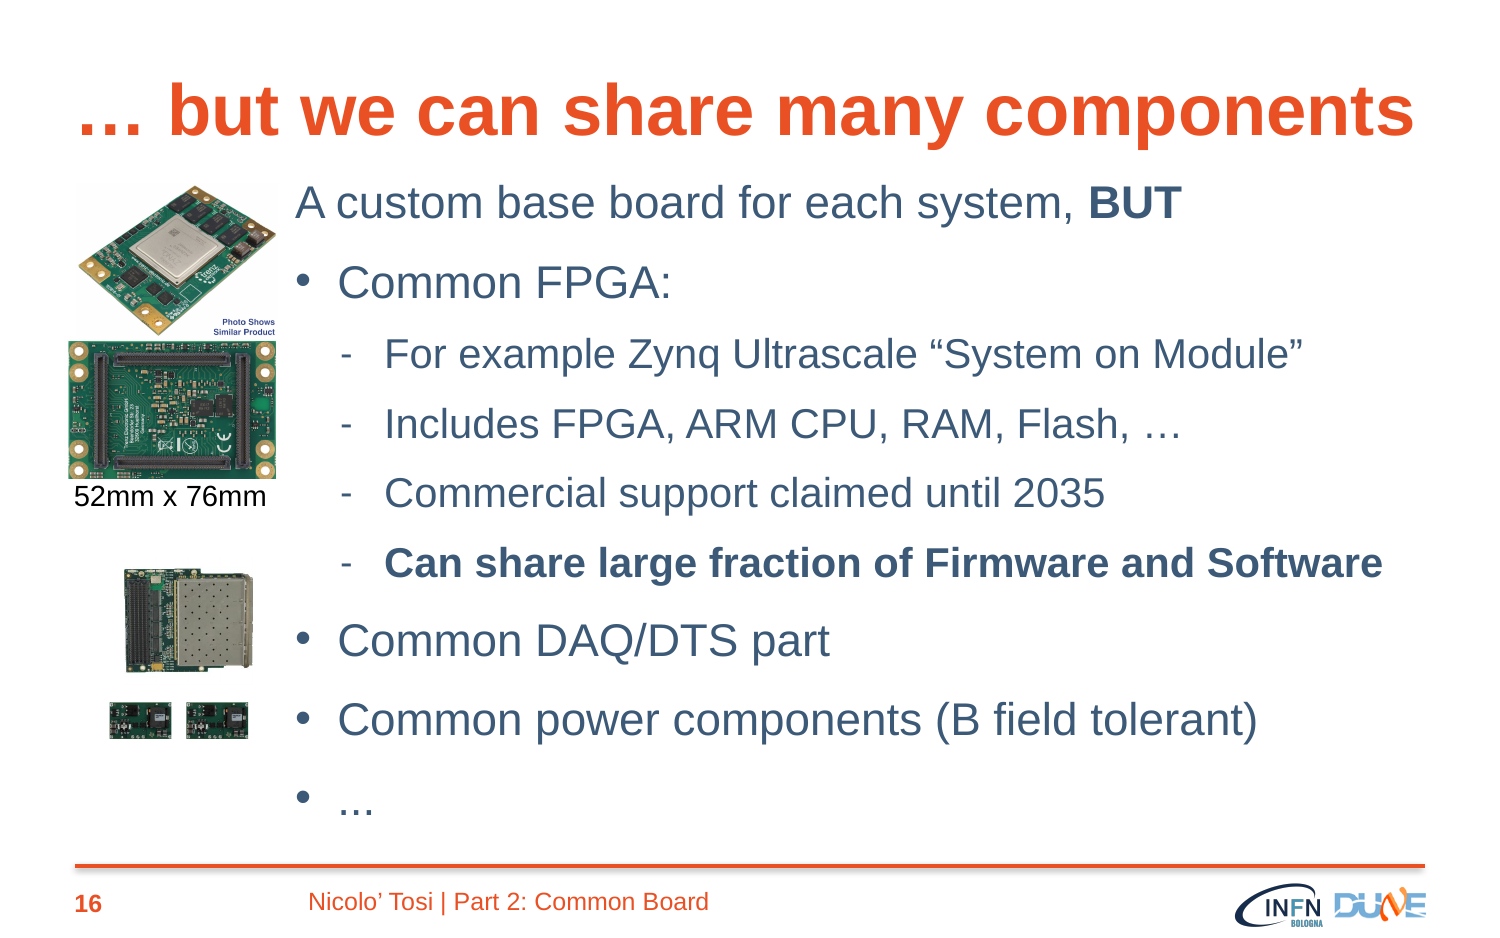

… but we can share many components
# A custom base board for each system, BUT
Common FPGA:
For example Zynq Ultrascale “System on Module”
Includes FPGA, ARM CPU, RAM, Flash, …
Commercial support claimed until 2035
Can share large fraction of Firmware and Software
Common DAQ/DTS part
Common power components (B field tolerant)
...
52mm x 76mm
Nicolo’ Tosi | Part 2: Common Board